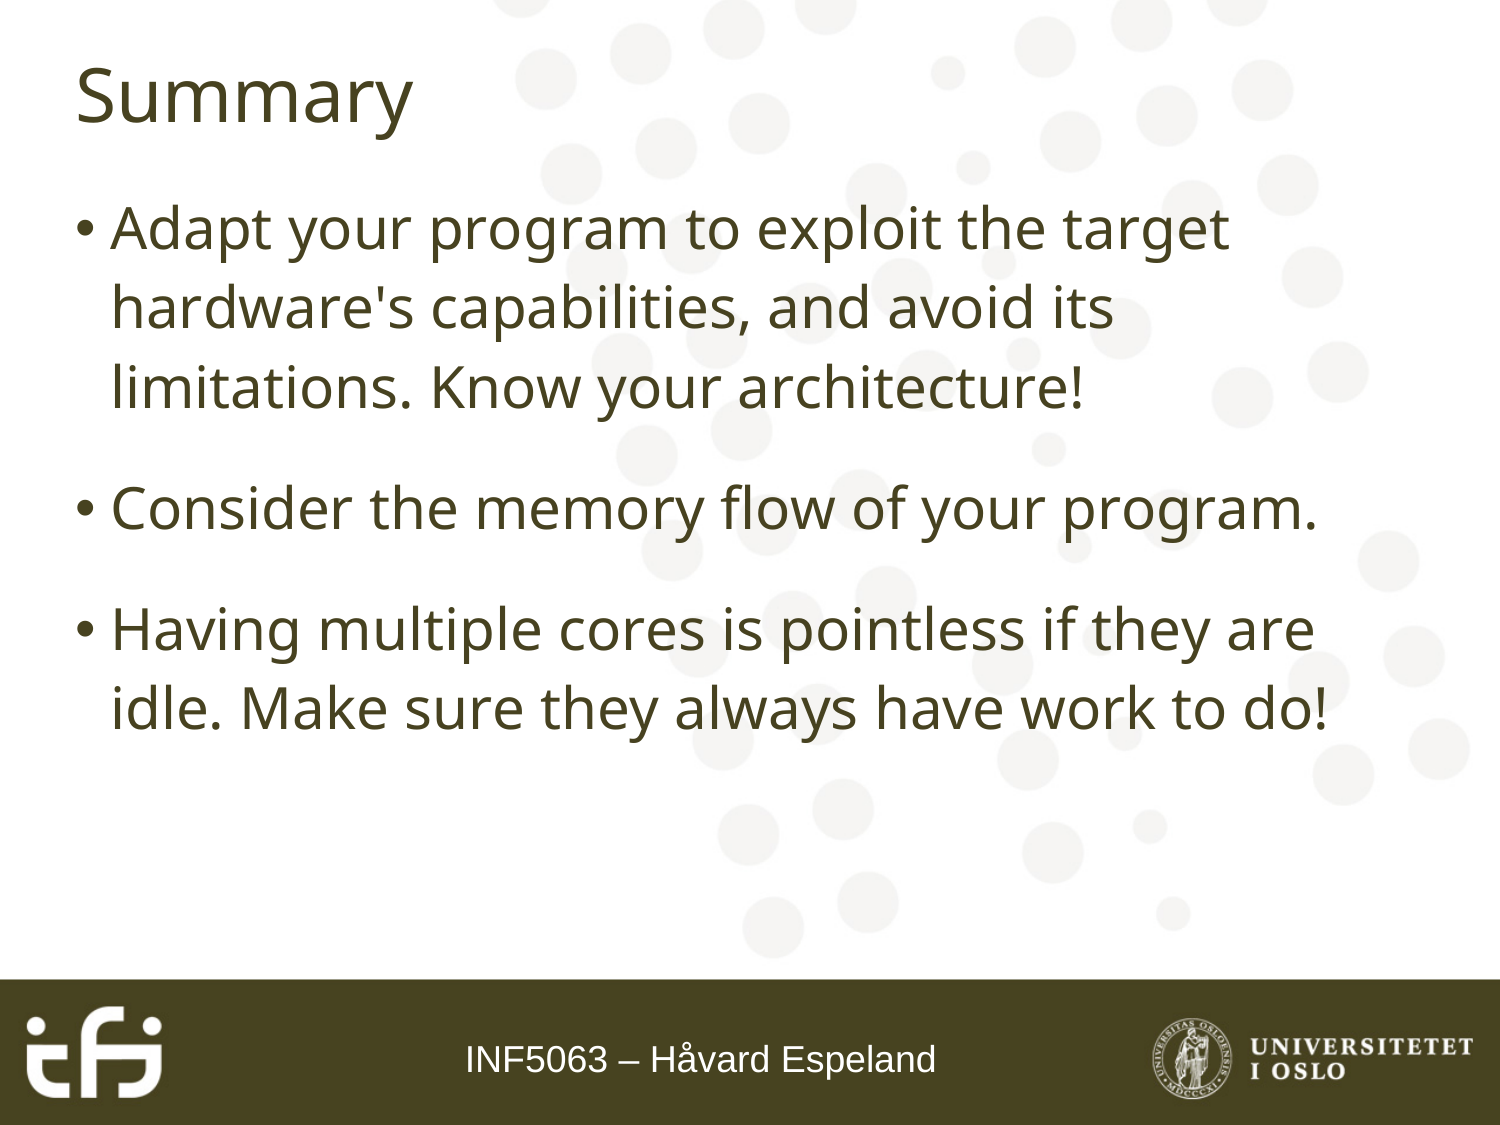

# Summary
Adapt your program to exploit the target hardware's capabilities, and avoid its limitations. Know your architecture!
Consider the memory flow of your program.
Having multiple cores is pointless if they are idle. Make sure they always have work to do!